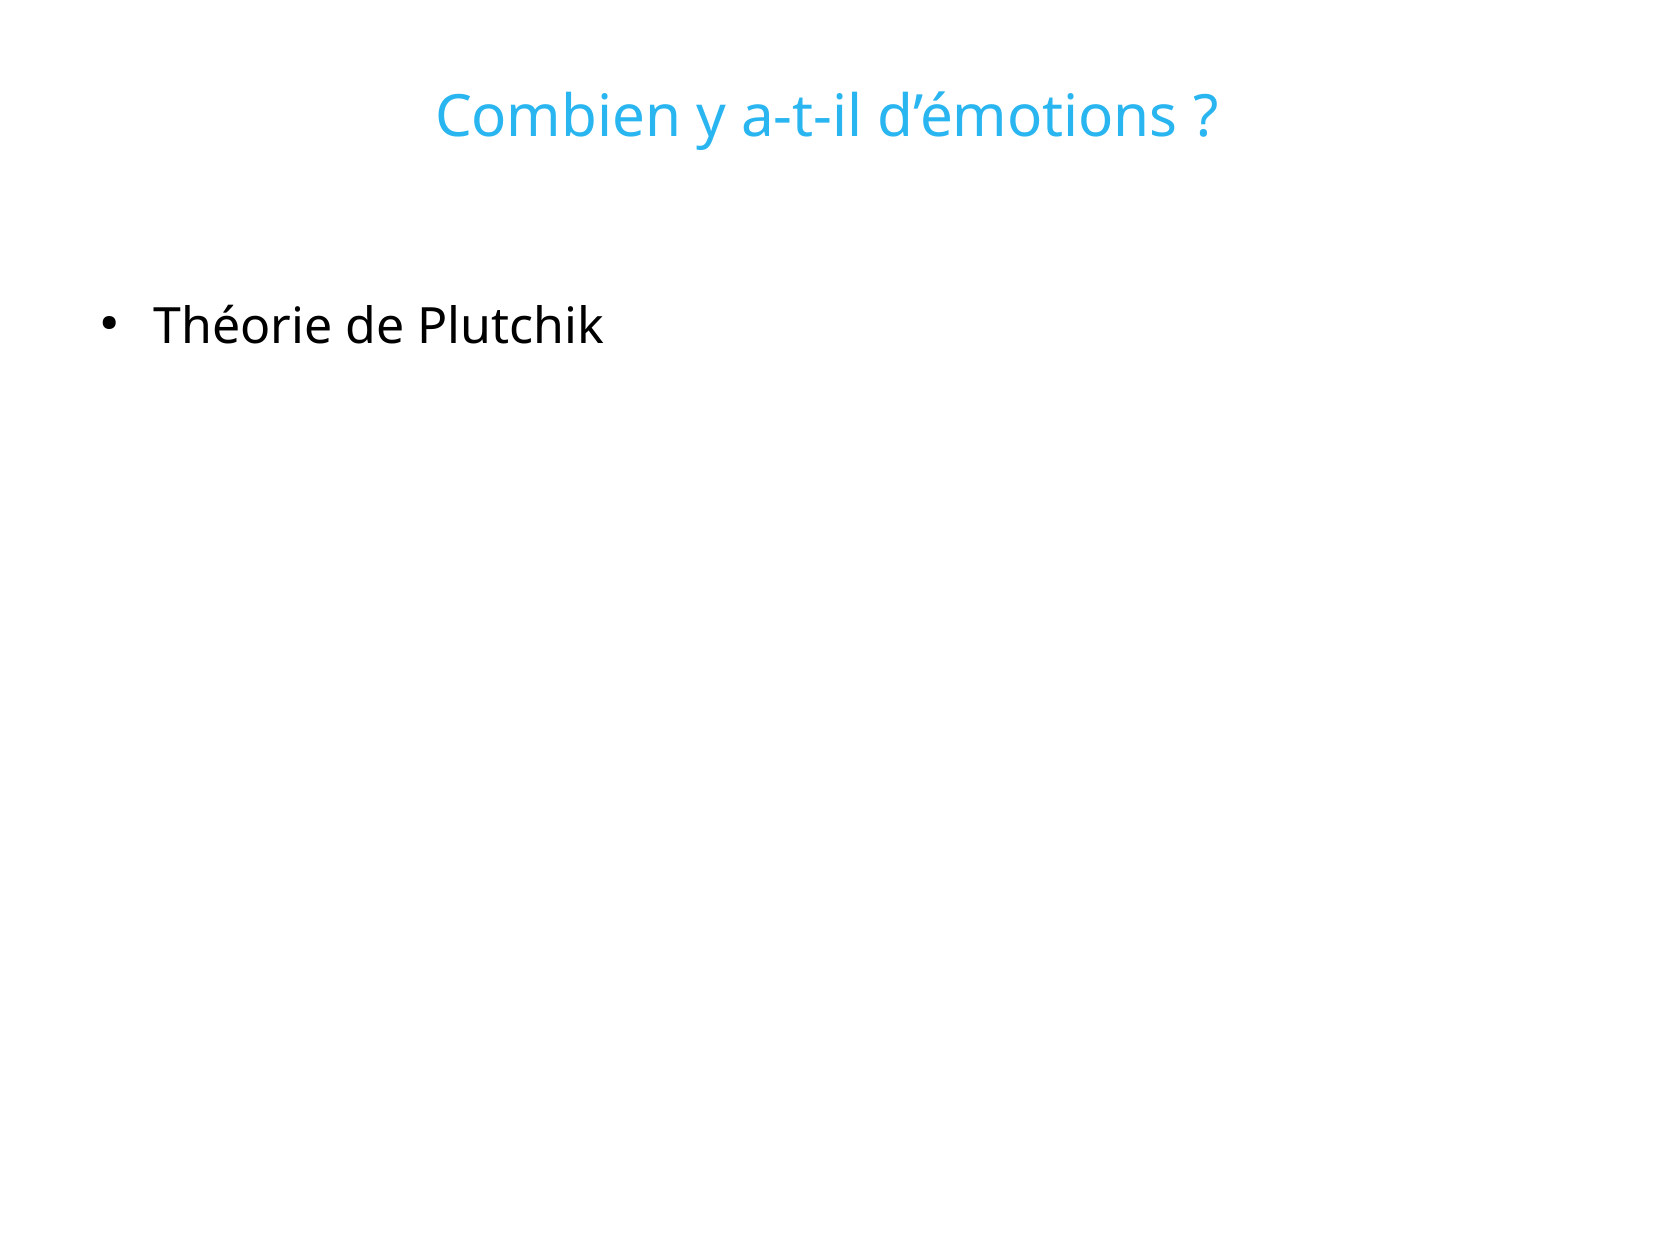

# Combien y a-t-il d’émotions ?
Théorie de Plutchik